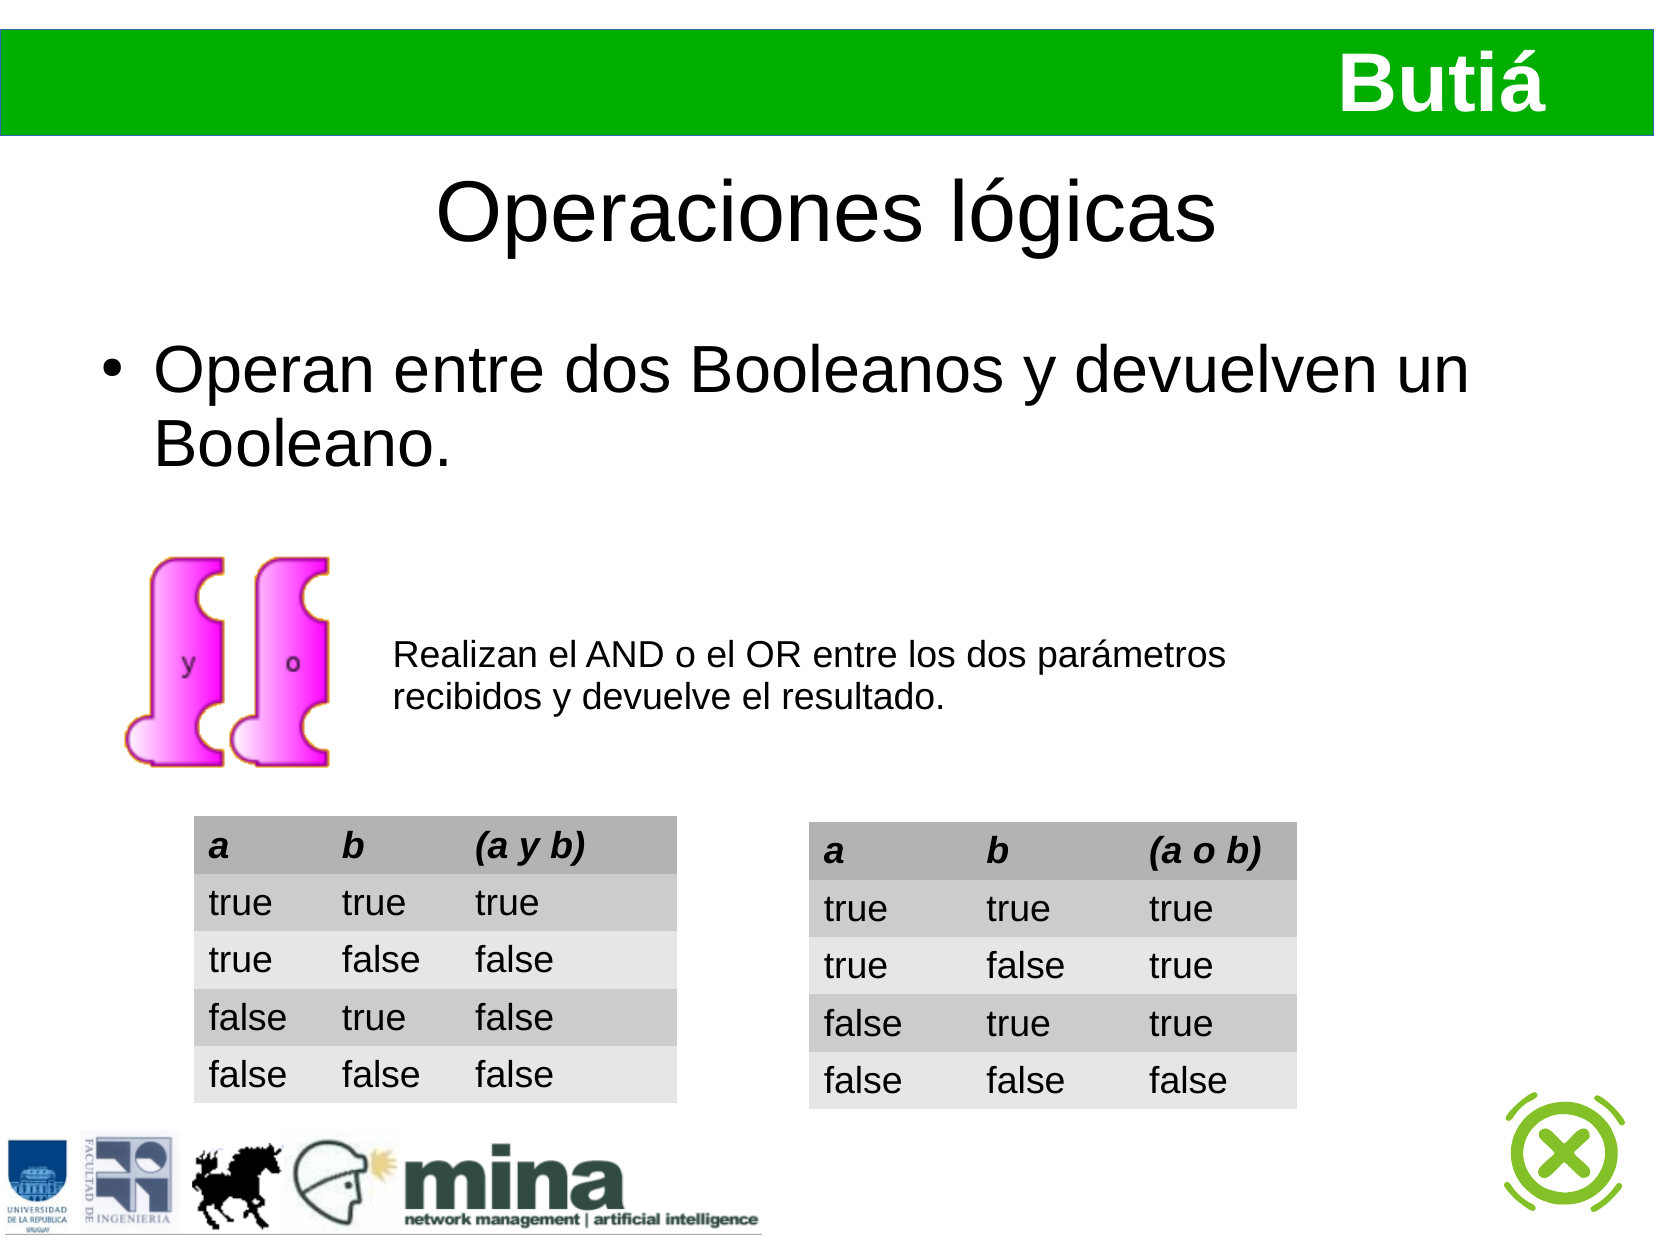

# Operaciones lógicas
Operan entre dos Booleanos y devuelven un Booleano.
Realizan el AND o el OR entre los dos parámetros
recibidos y devuelve el resultado.
| a | b | (a y b) |
| --- | --- | --- |
| true | true | true |
| true | false | false |
| false | true | false |
| false | false | false |
| a | b | (a o b) |
| --- | --- | --- |
| true | true | true |
| true | false | true |
| false | true | true |
| false | false | false |